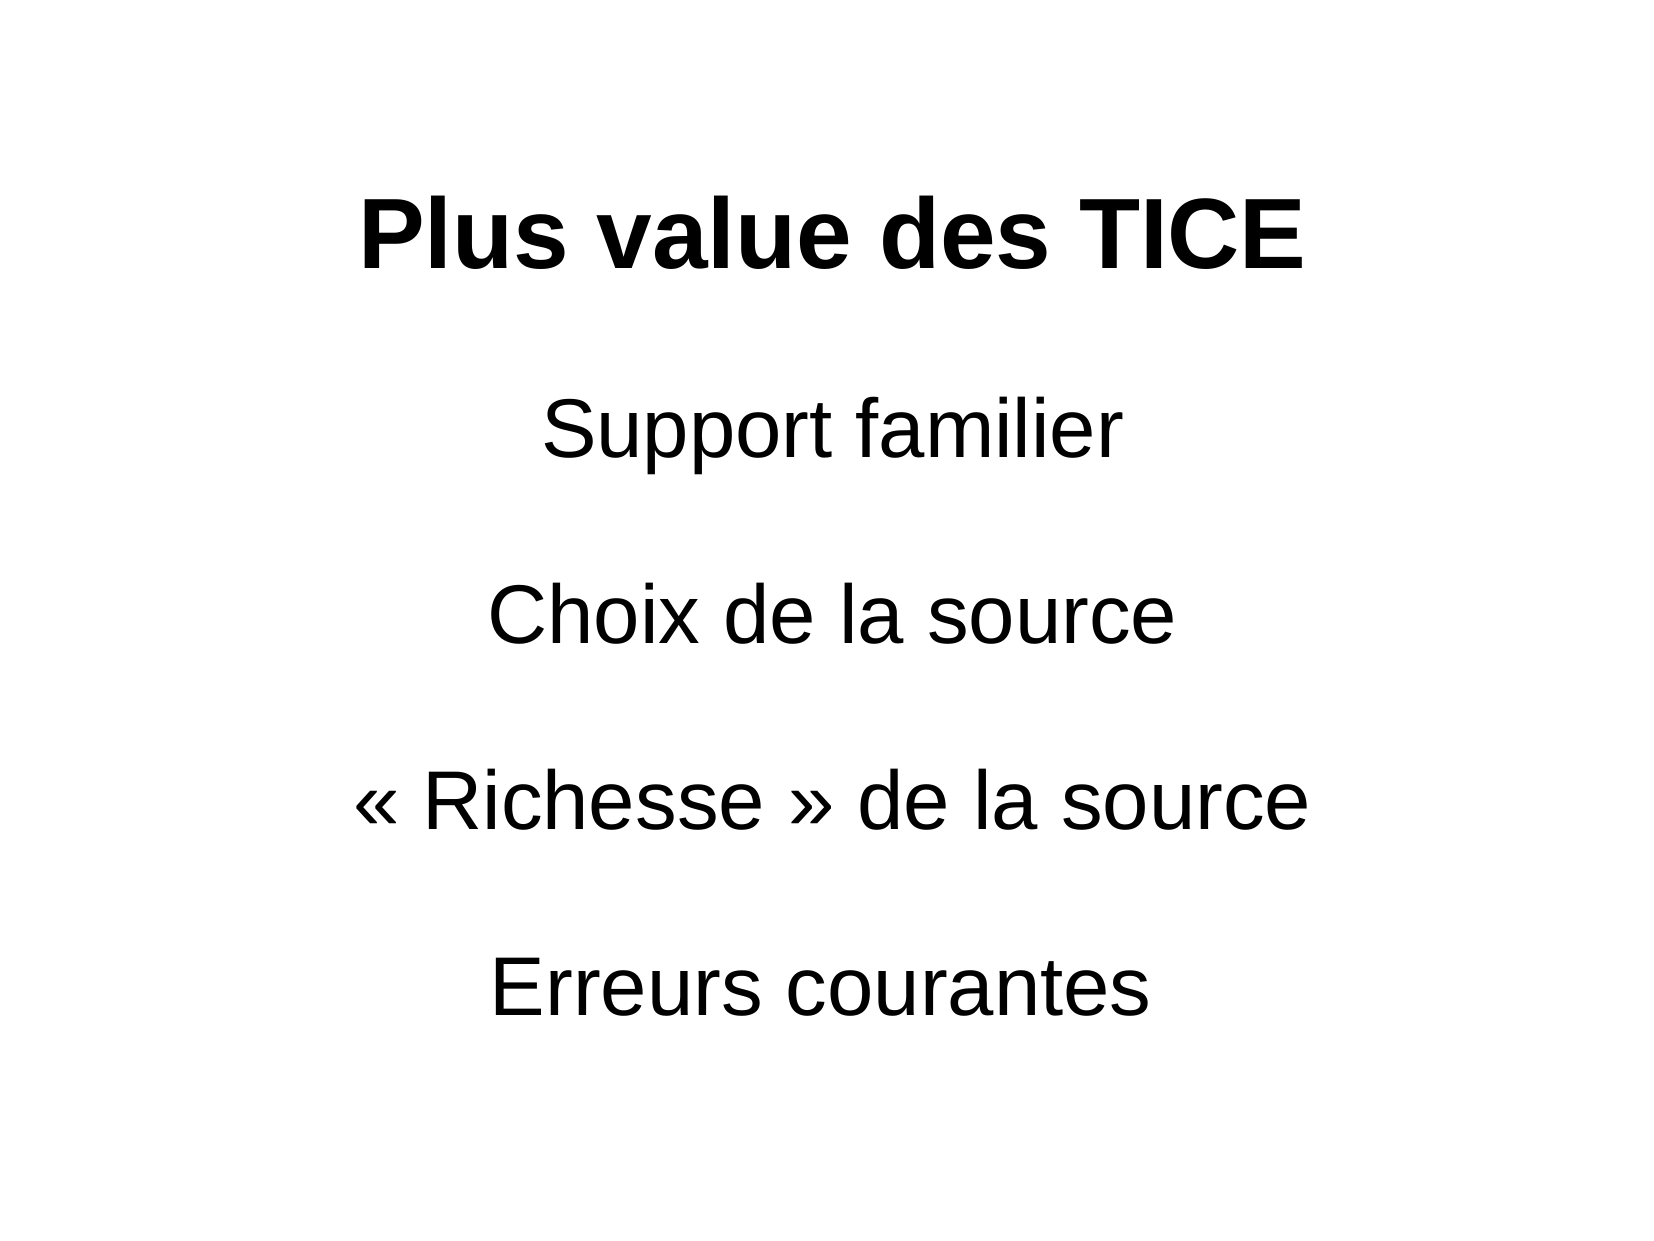

#
Plus value des TICE
Support familier
Choix de la source
« Richesse » de la source
Erreurs courantes